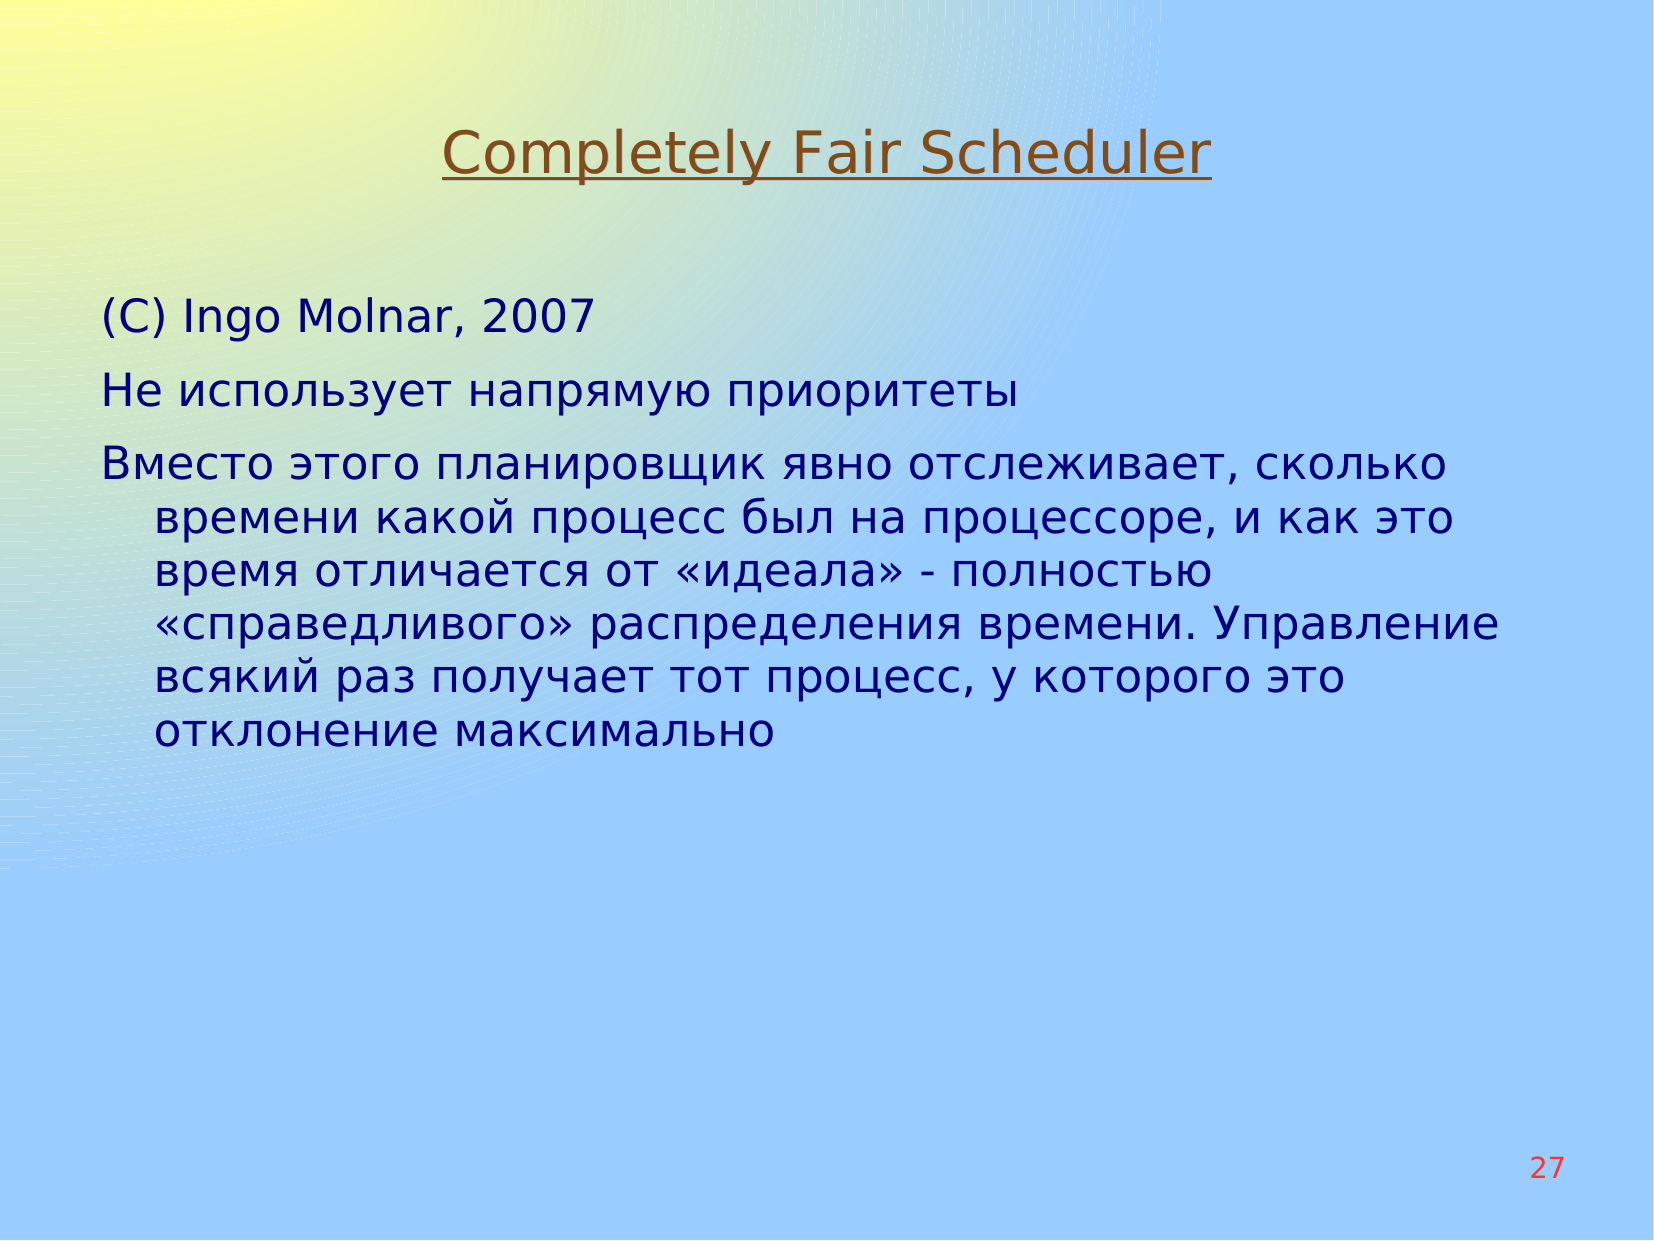

# Completely Fair Scheduler
(C) Ingo Molnar, 2007
Не использует напрямую приоритеты
Вместо этого планировщик явно отслеживает, сколько времени какой процесс был на процессоре, и как это время отличается от «идеала» - полностью «справедливого» распределения времени. Управление всякий раз получает тот процесс, у которого это отклонение максимально
27